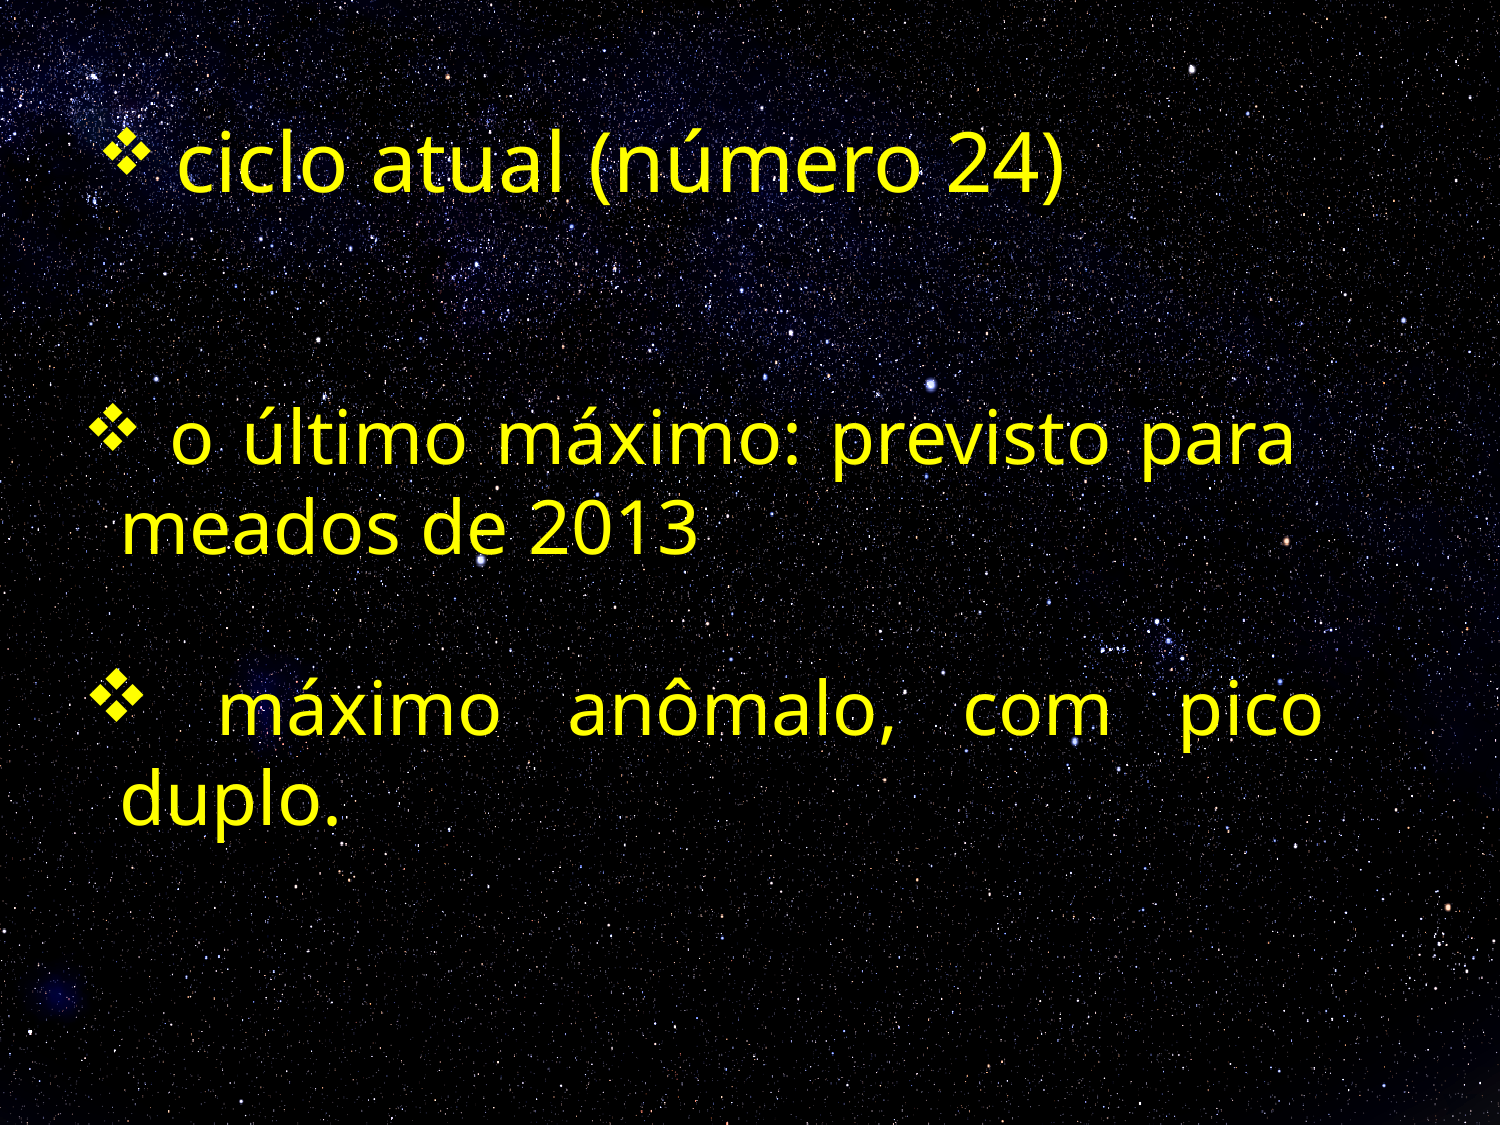

# ciclo atual (número 24)
 o último máximo: previsto para meados de 2013
 máximo anômalo, com pico duplo.